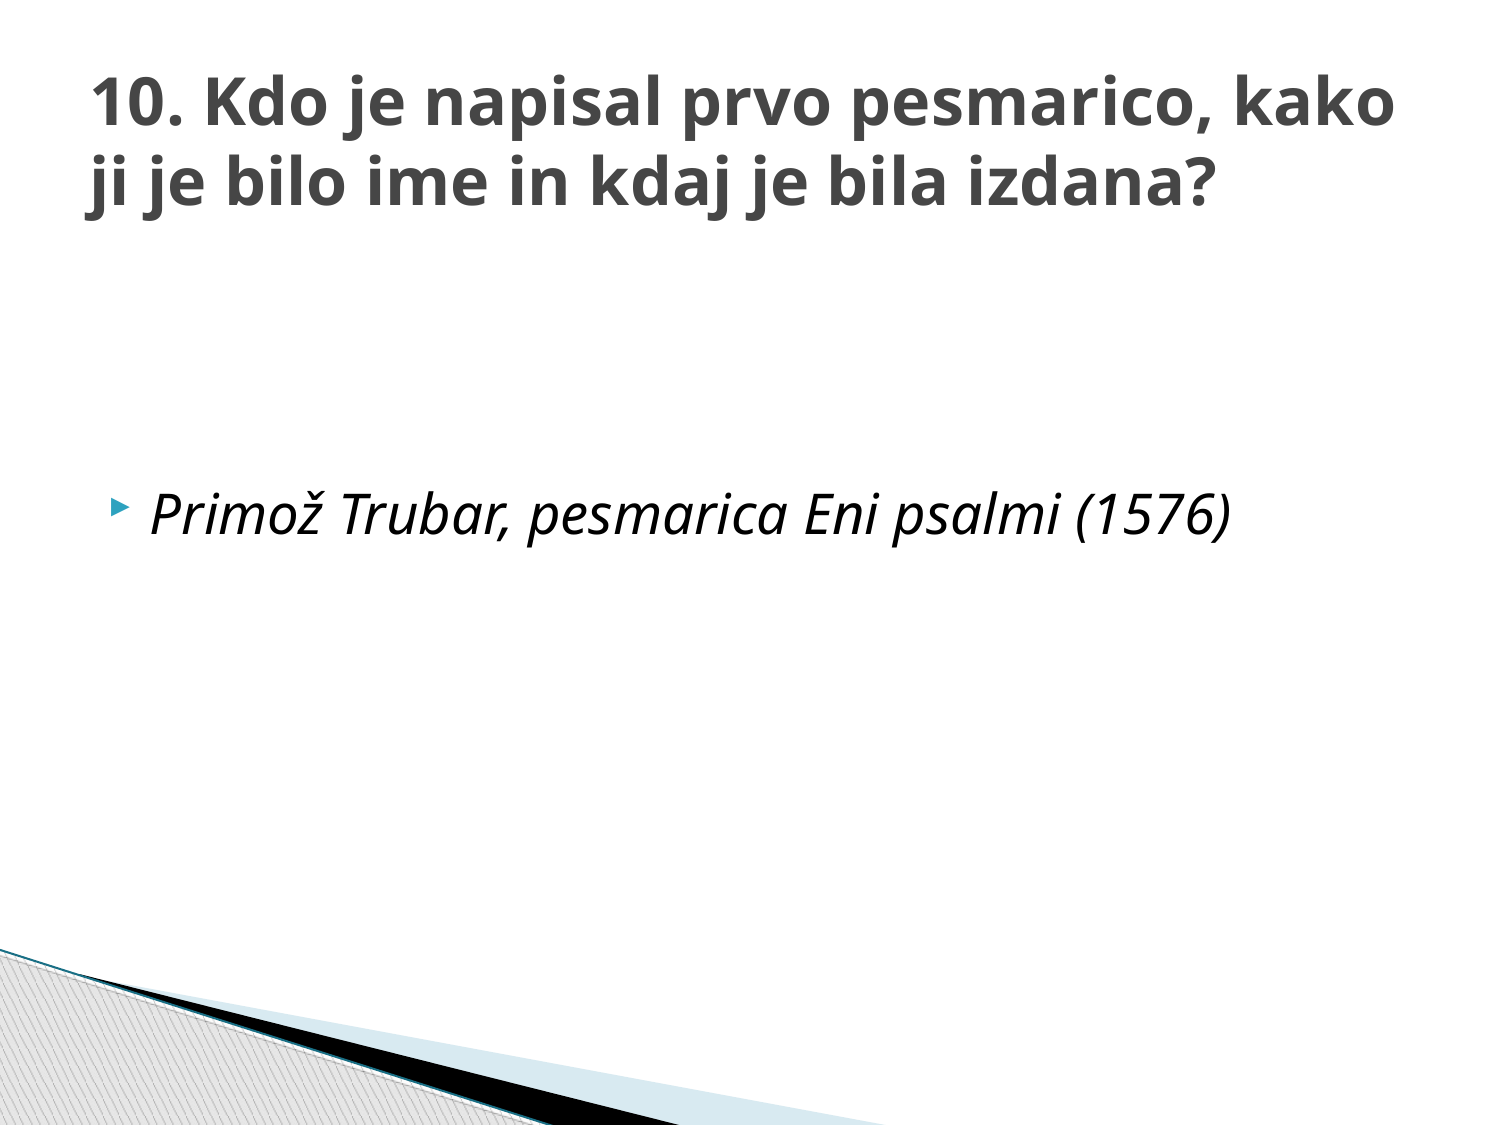

10. Kdo je napisal prvo pesmarico, kako ji je bilo ime in kdaj je bila izdana?
# Primož Trubar, pesmarica Eni psalmi (1576)